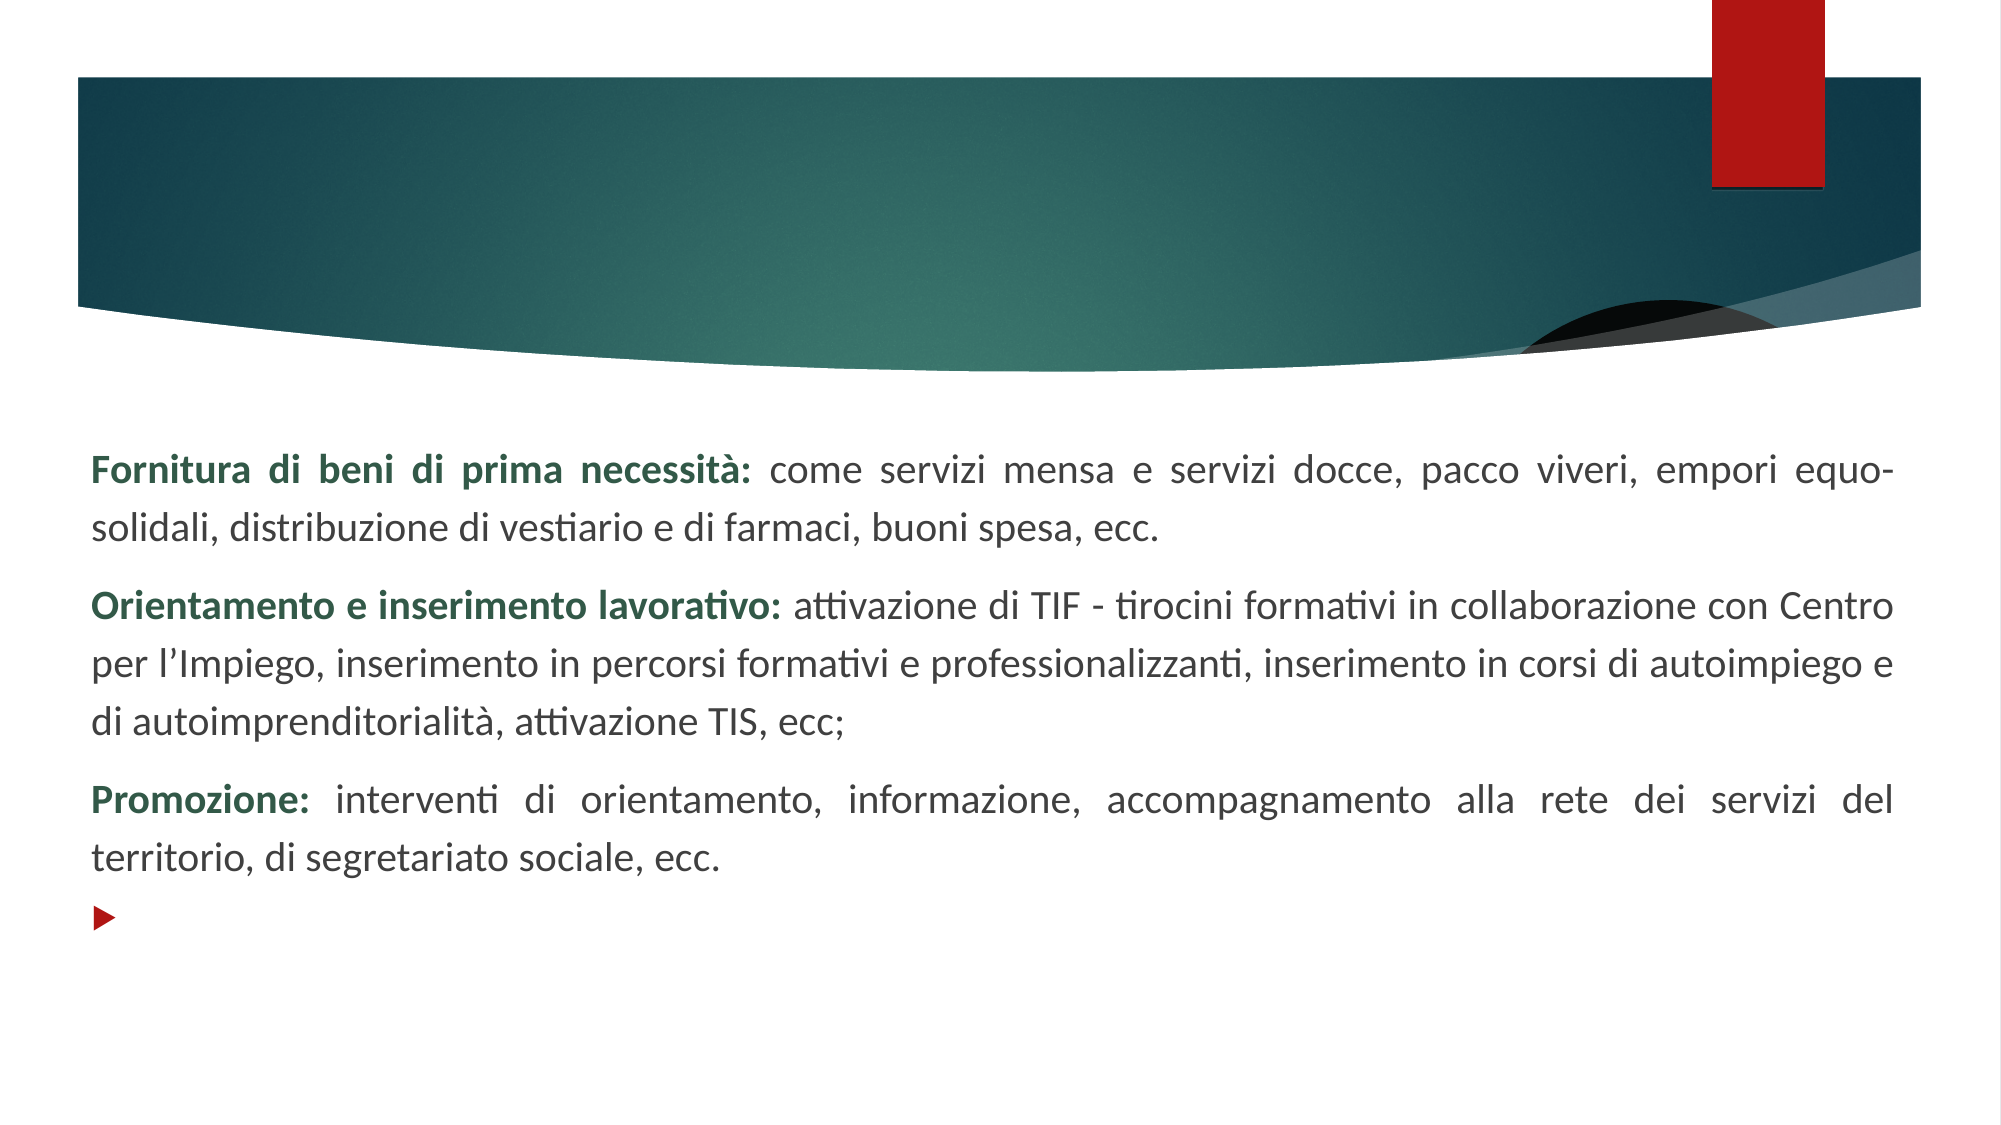

# Fornitura di beni di prima necessità: come servizi mensa e servizi docce, pacco viveri, empori equo-solidali, distribuzione di vestiario e di farmaci, buoni spesa, ecc.
Orientamento e inserimento lavorativo: attivazione di TIF - tirocini formativi in collaborazione con Centro per l’Impiego, inserimento in percorsi formativi e professionalizzanti, inserimento in corsi di autoimpiego e di autoimprenditorialità, attivazione TIS, ecc;
Promozione: interventi di orientamento, informazione, accompagnamento alla rete dei servizi del territorio, di segretariato sociale, ecc.